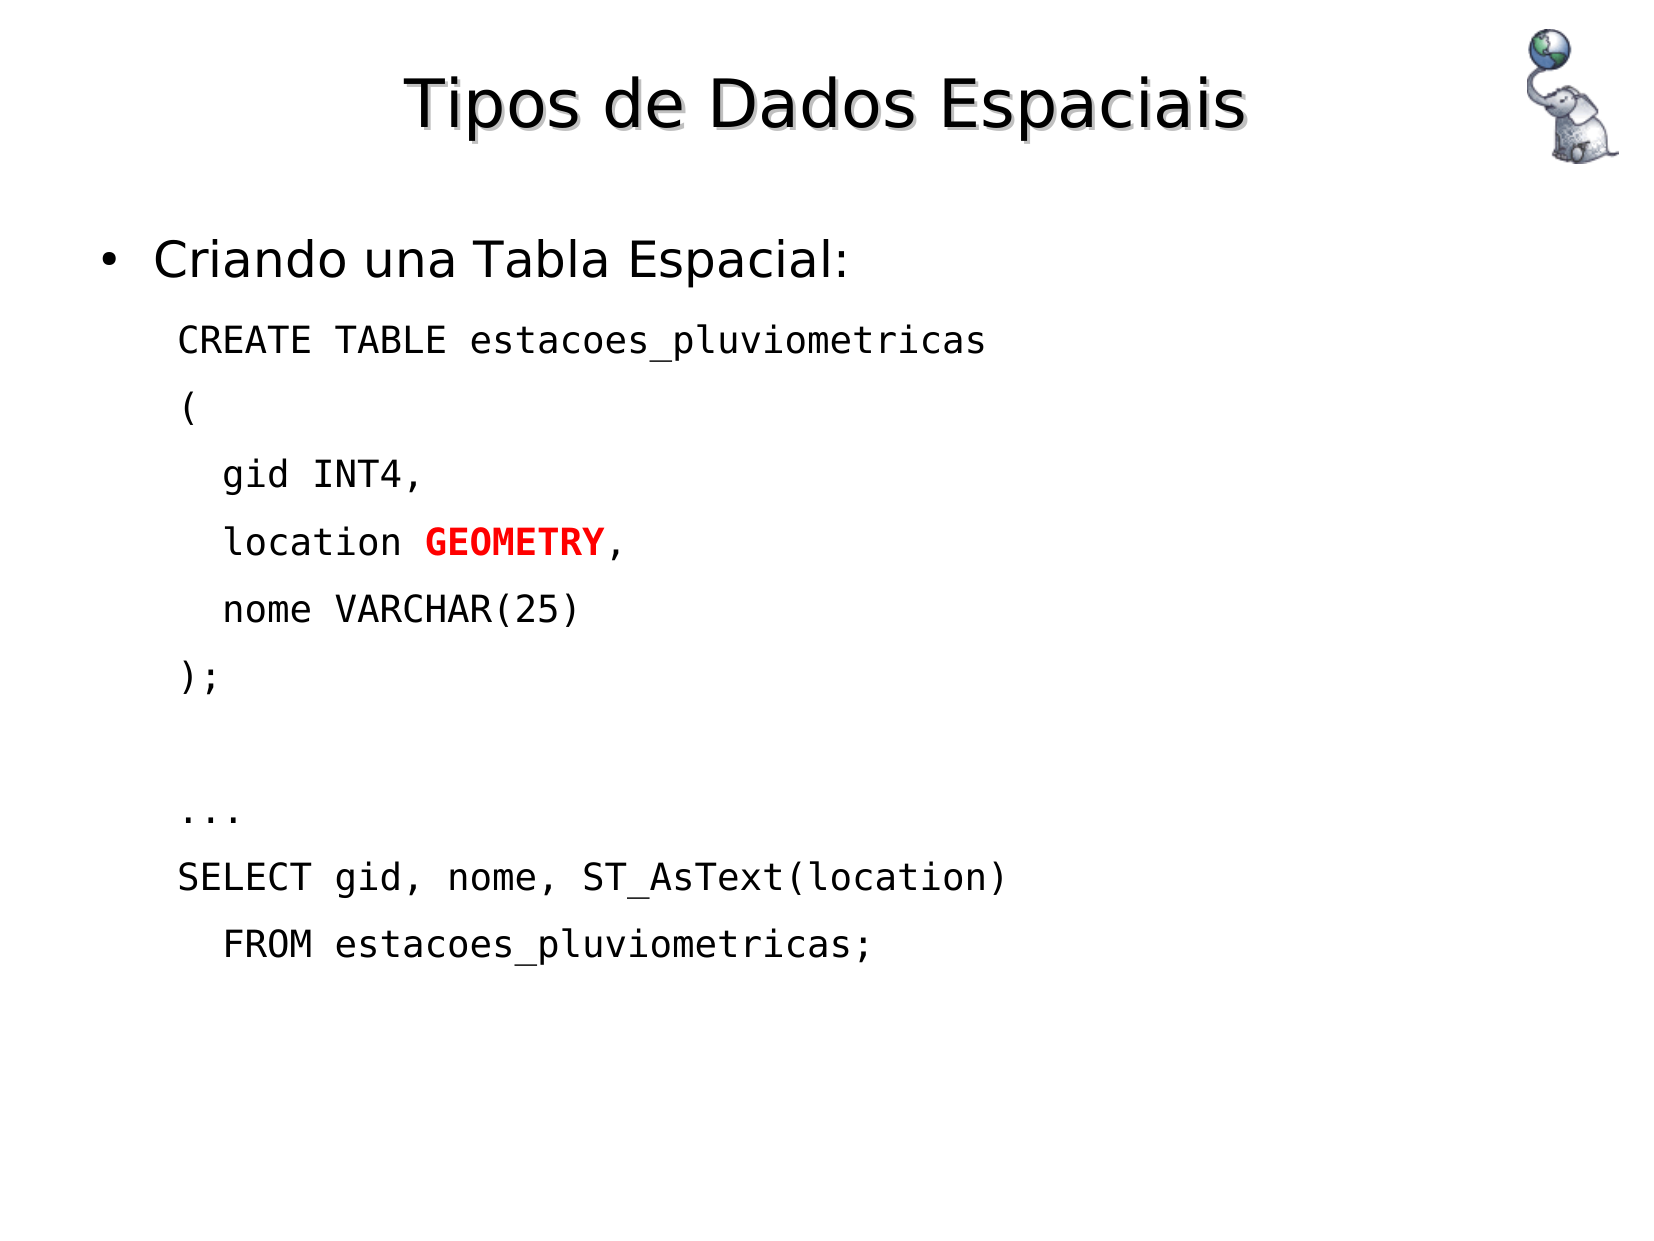

# Tipos de Dados Espaciais
Criando una Tabla Espacial:
CREATE TABLE estacoes_pluviometricas
(
 gid INT4,
 location GEOMETRY,
 nome VARCHAR(25)
);
...
SELECT gid, nome, ST_AsText(location)
 FROM estacoes_pluviometricas;